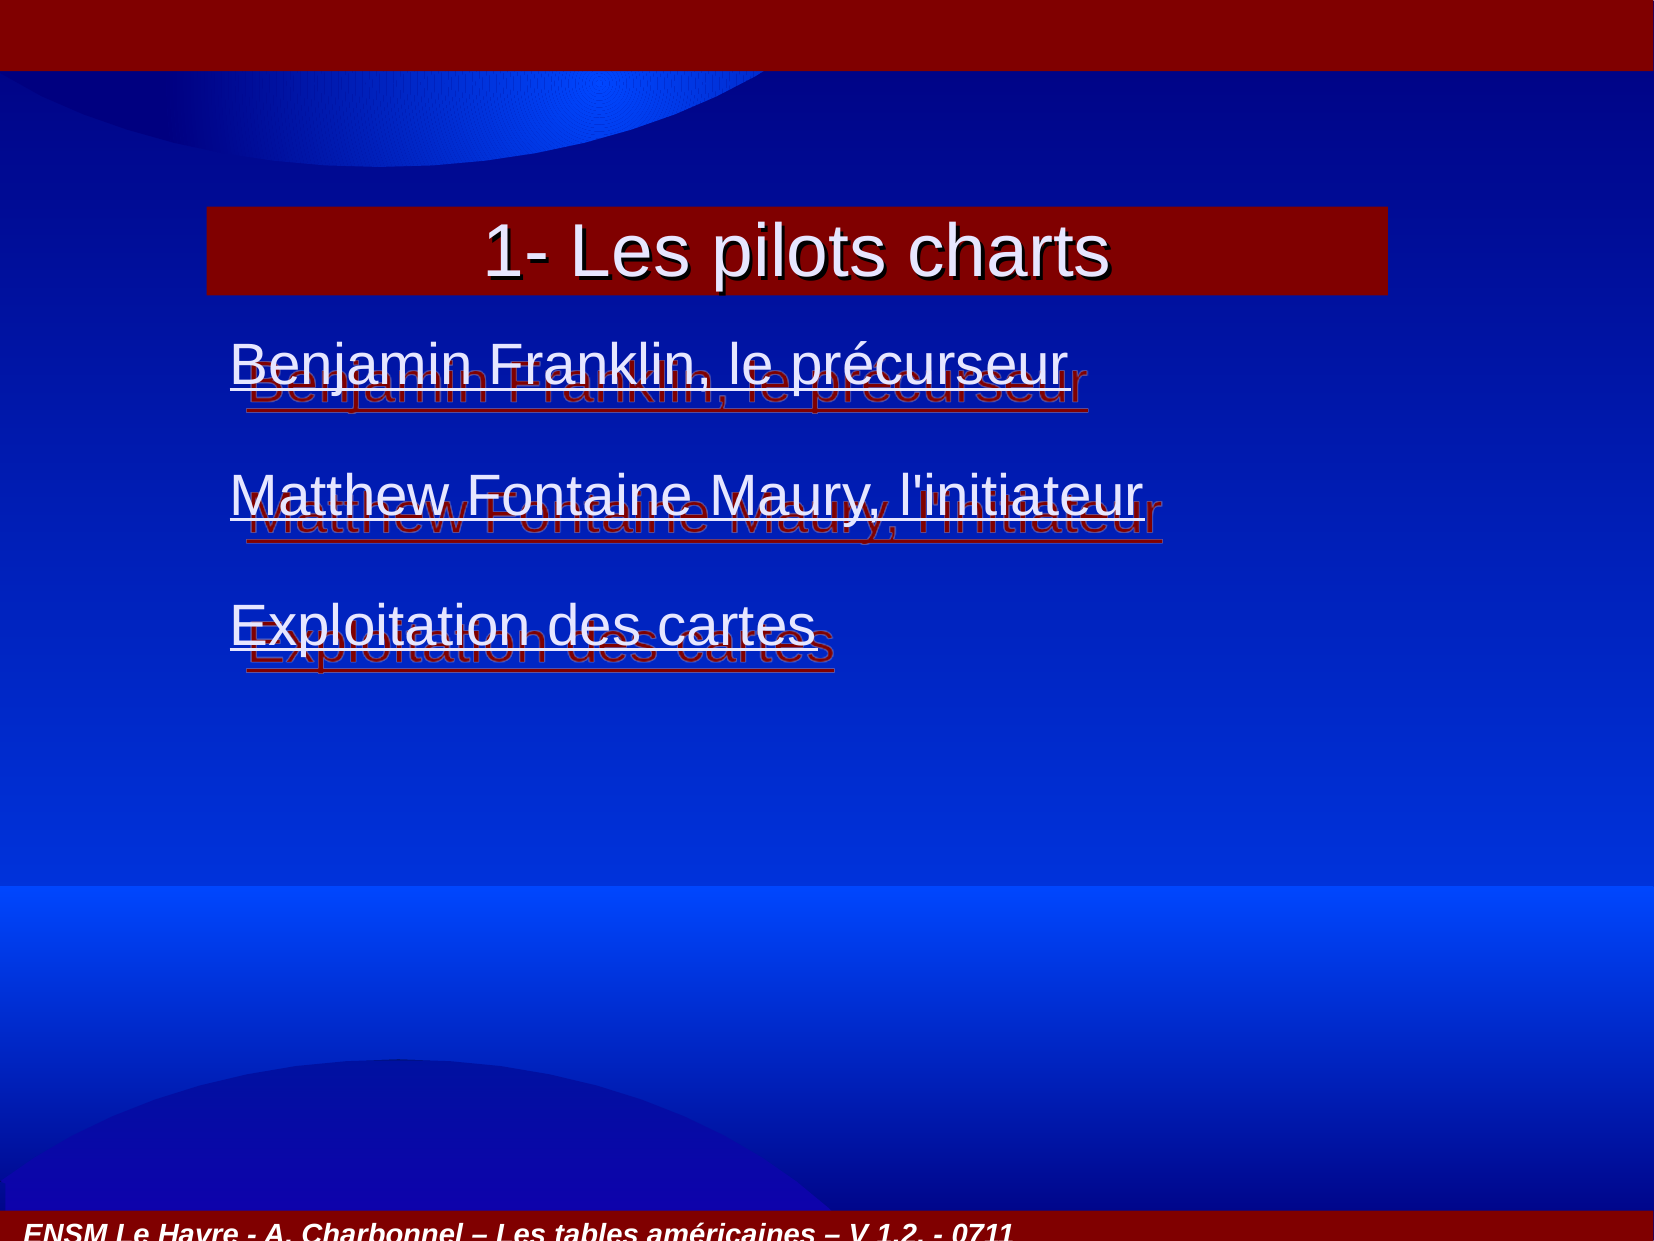

# 1- Les pilots charts
Benjamin Franklin, le précurseur
Matthew Fontaine Maury, l'initiateur
Exploitation des cartes
 ENSM Le Havre - A. Charbonnel – Les tables américaines – V 1.2. - 0711